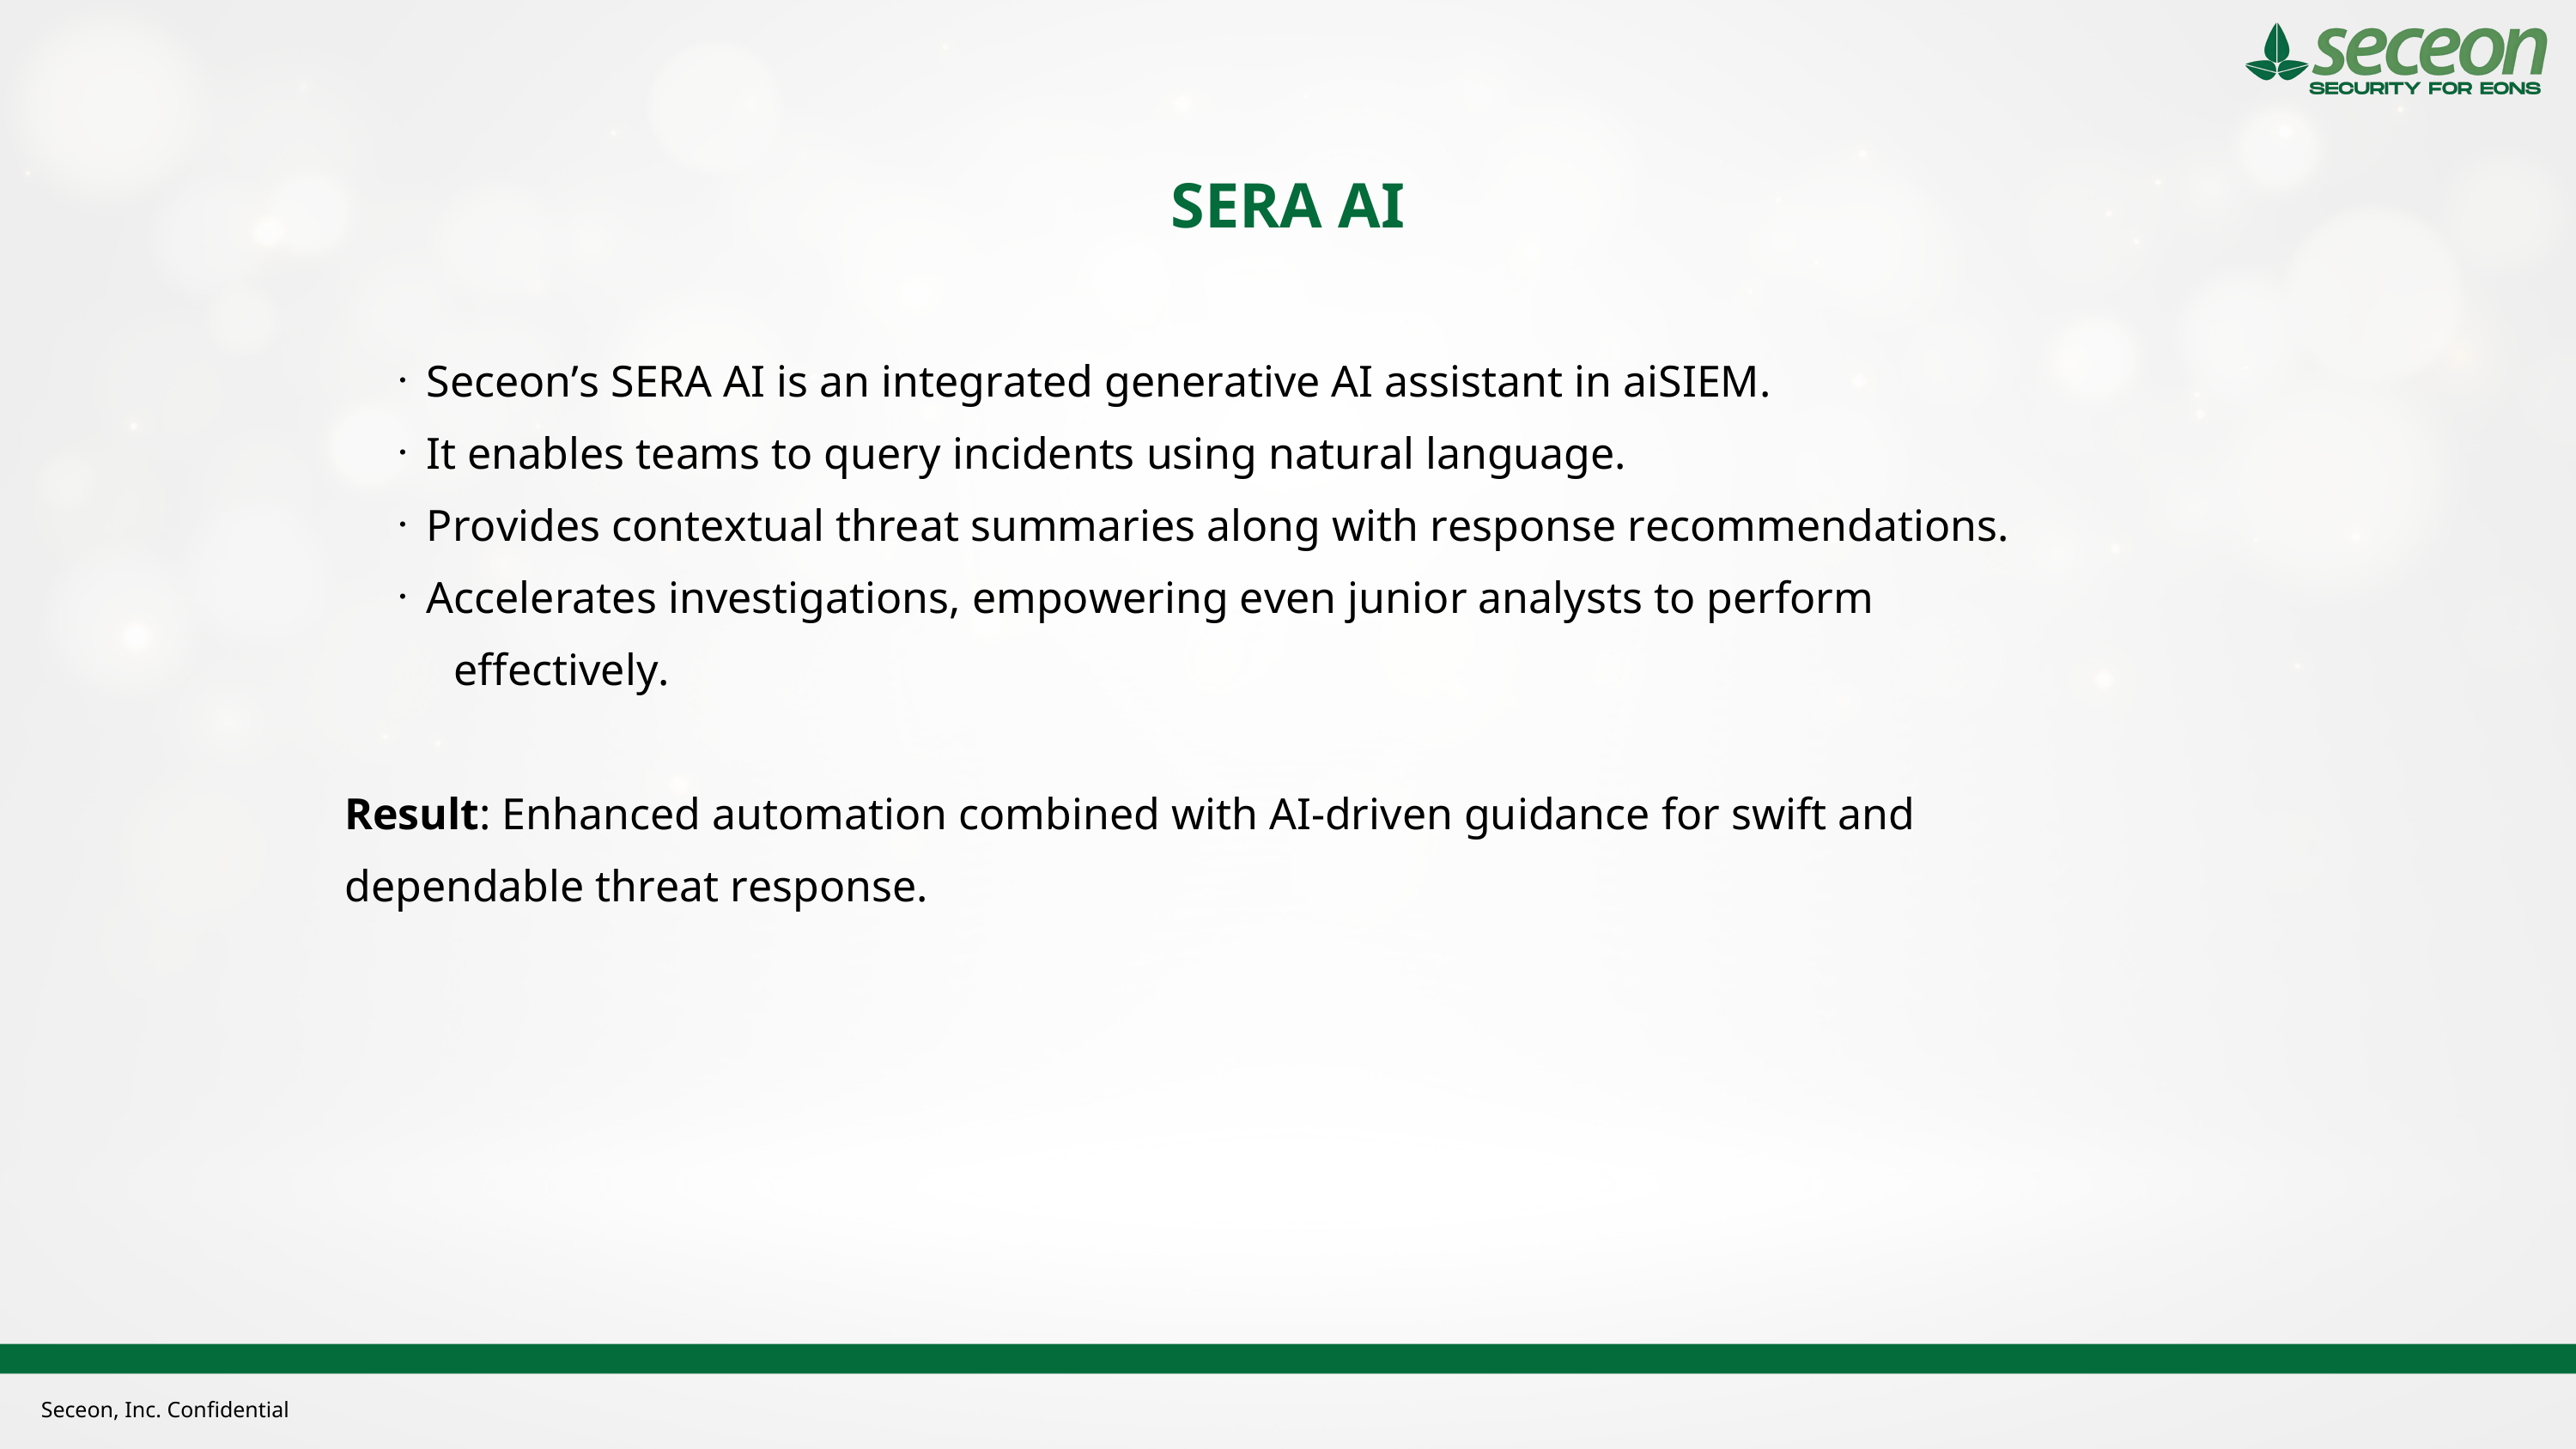

SERA AI
Seceon’s SERA AI is an integrated generative AI assistant in aiSIEM.
It enables teams to query incidents using natural language.
Provides contextual threat summaries along with response recommendations.
Accelerates investigations, empowering even junior analysts to perform effectively.
Result: Enhanced automation combined with AI-driven guidance for swift and dependable threat response.